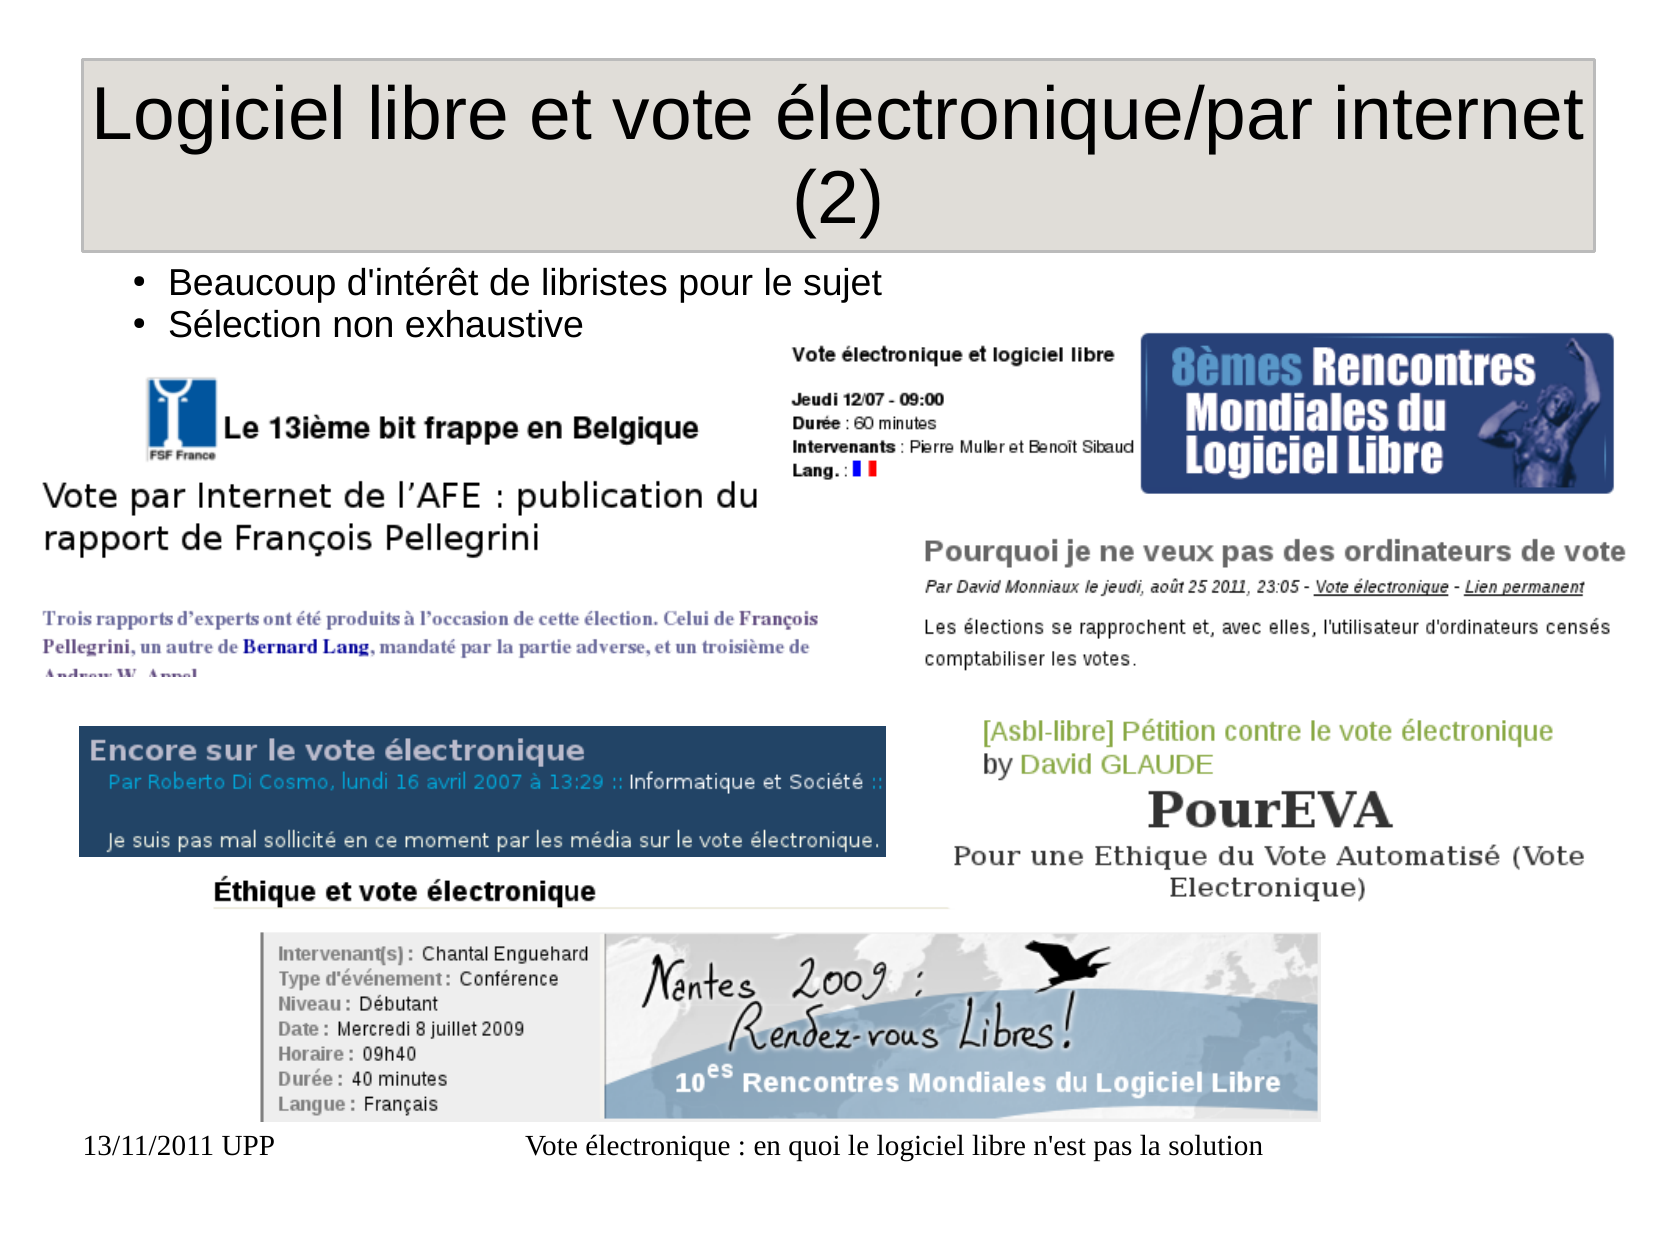

# Logiciel libre et vote électronique/par internet (2)
Beaucoup d'intérêt de libristes pour le sujet
Sélection non exhaustive